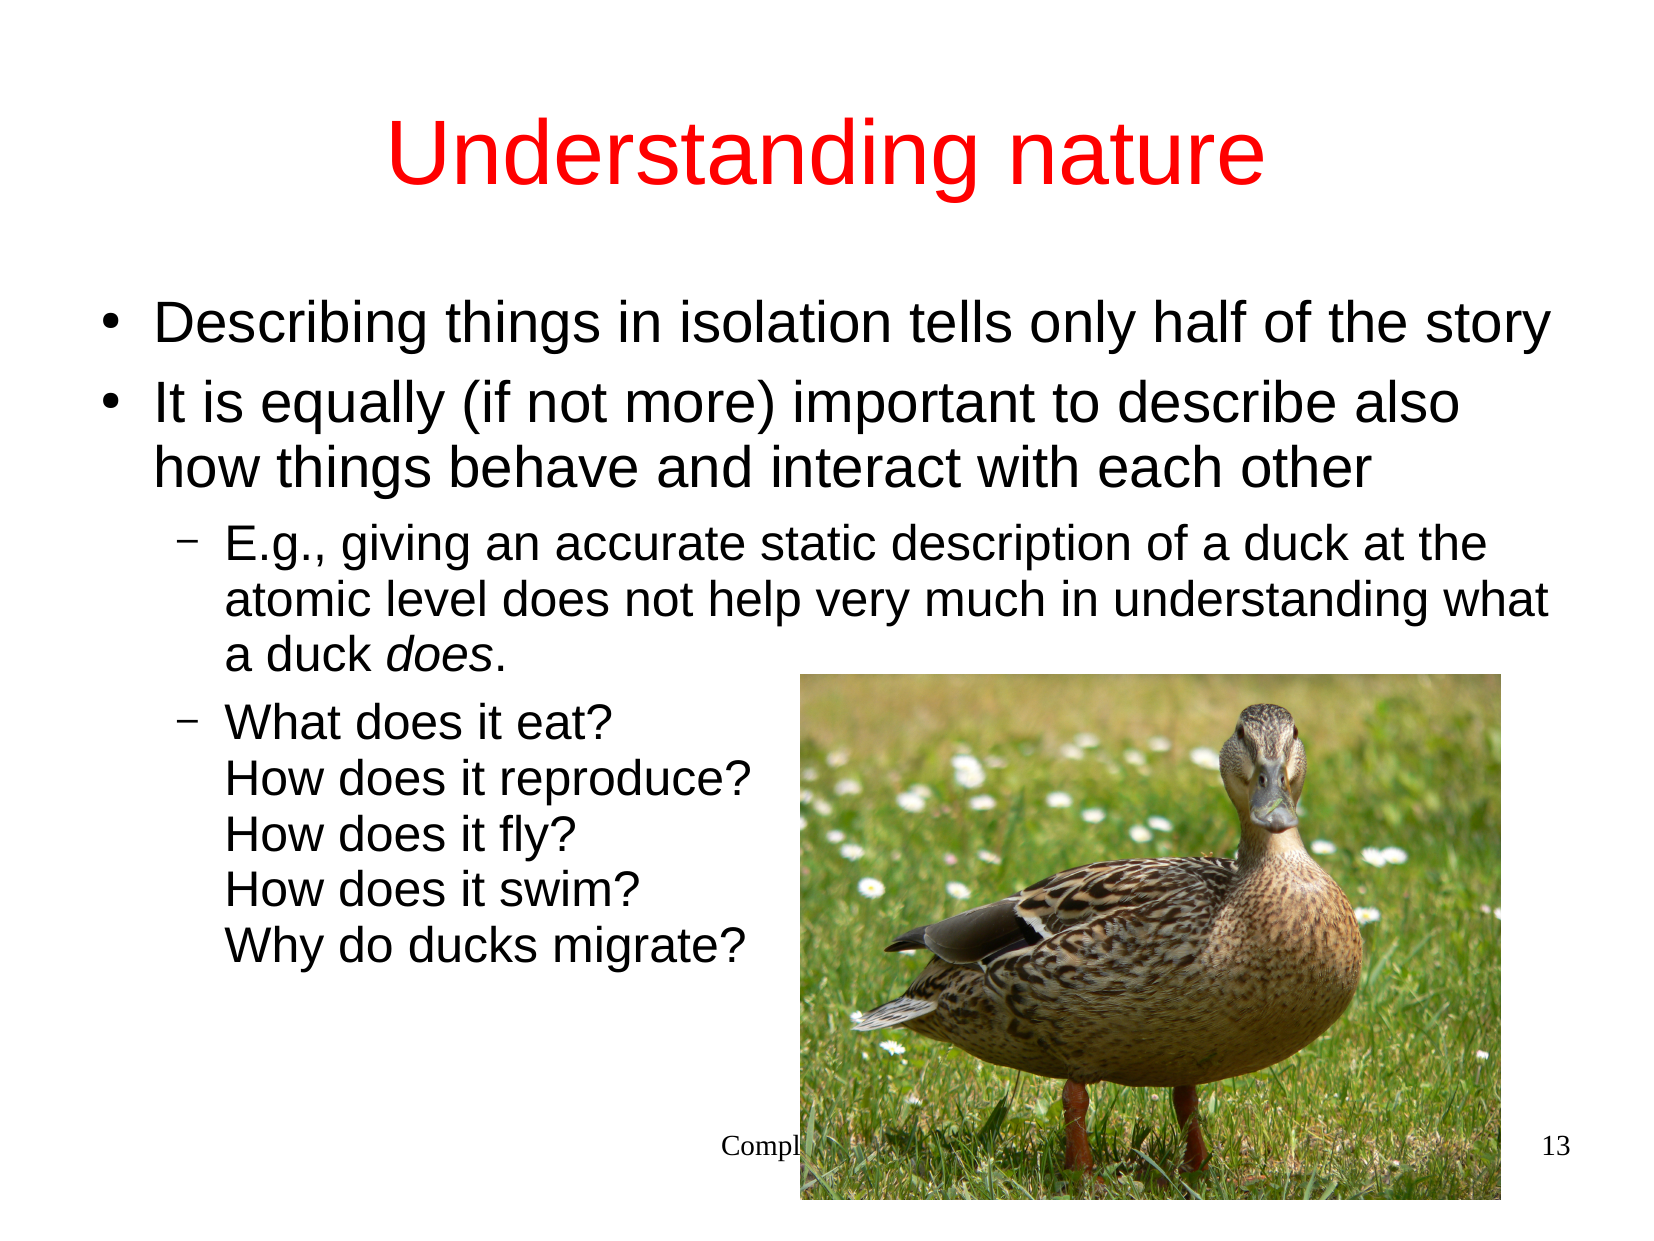

# Understanding nature
Describing things in isolation tells only half of the story
It is equally (if not more) important to describe also how things behave and interact with each other
E.g., giving an accurate static description of a duck at the atomic level does not help very much in understanding what a duck does.
What does it eat?
How does it reproduce?
How does it fly?
How does it swim?
Why do ducks migrate?
Complex Systems
13